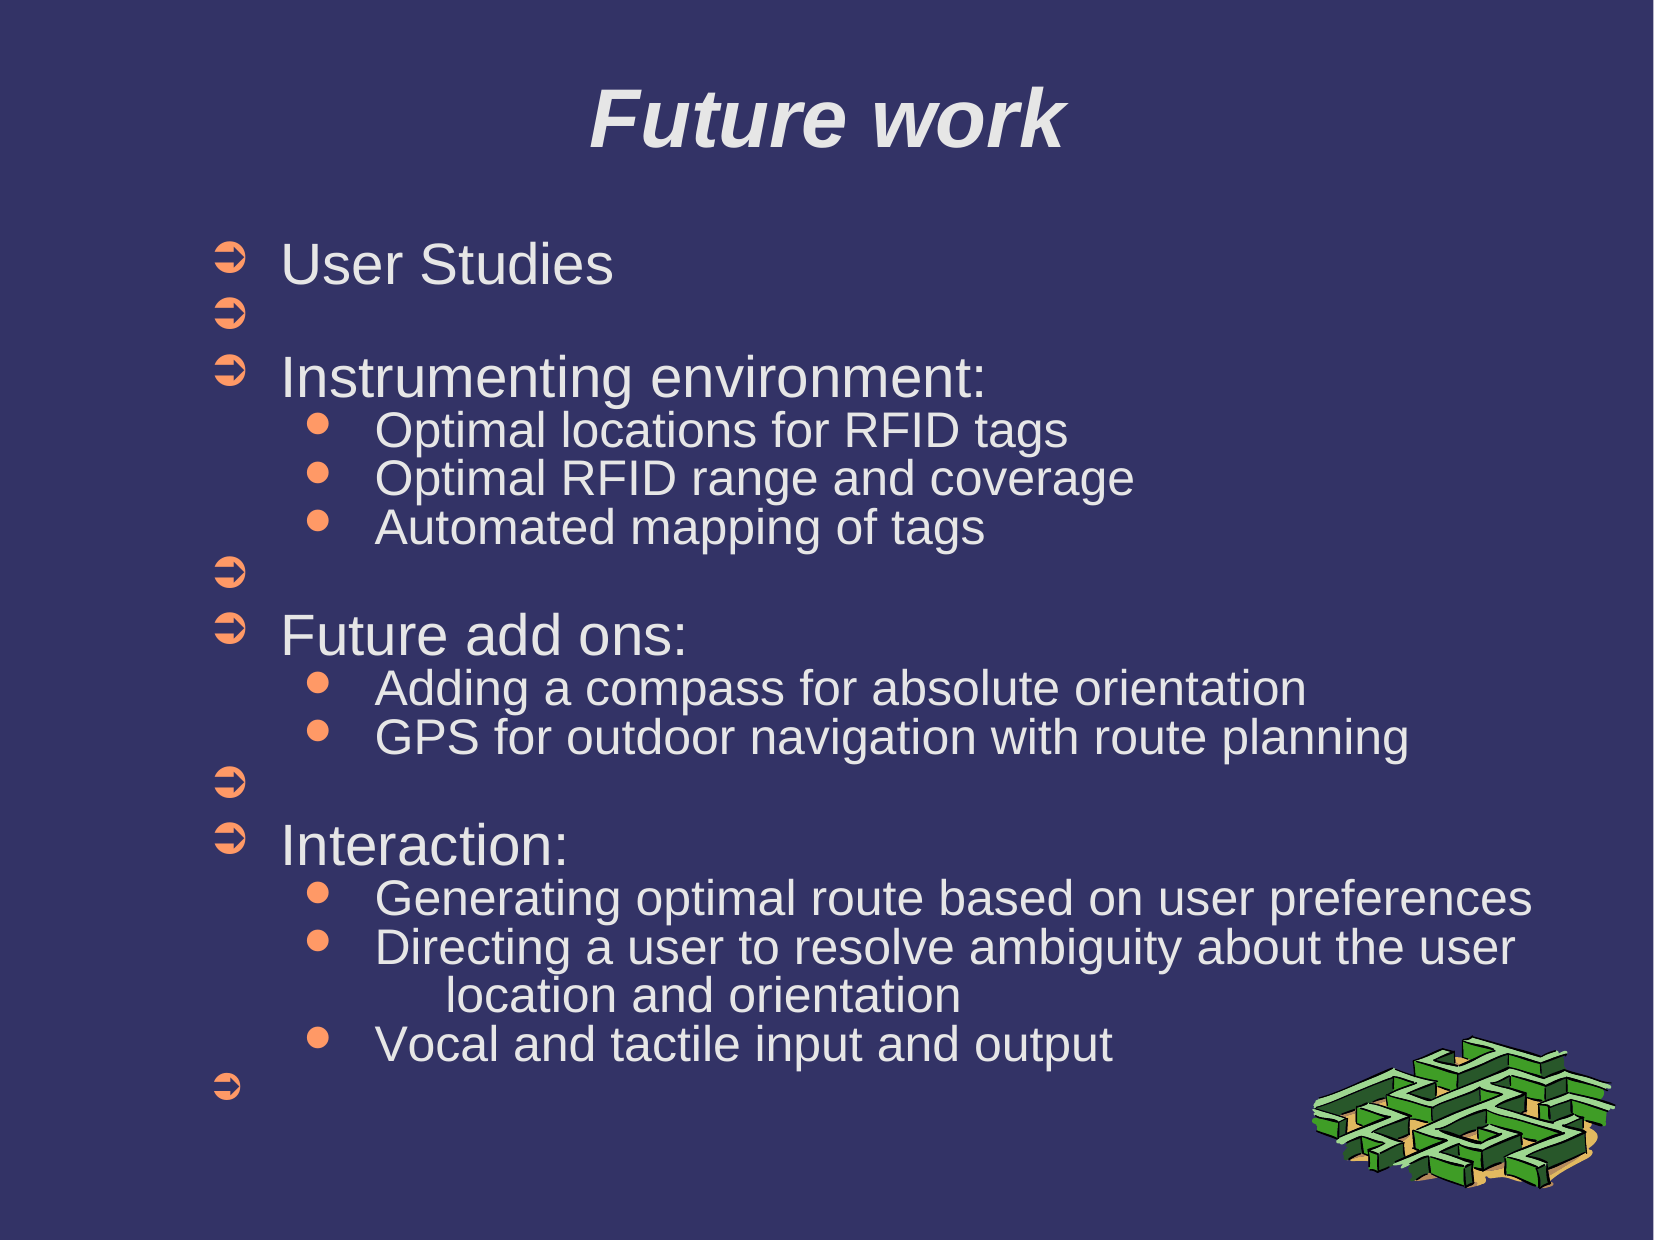

# Future work
User Studies
Instrumenting environment:
Optimal locations for RFID tags
Optimal RFID range and coverage
Automated mapping of tags
Future add ons:
Adding a compass for absolute orientation
GPS for outdoor navigation with route planning
Interaction:
Generating optimal route based on user preferences
Directing a user to resolve ambiguity about the user location and orientation
Vocal and tactile input and output